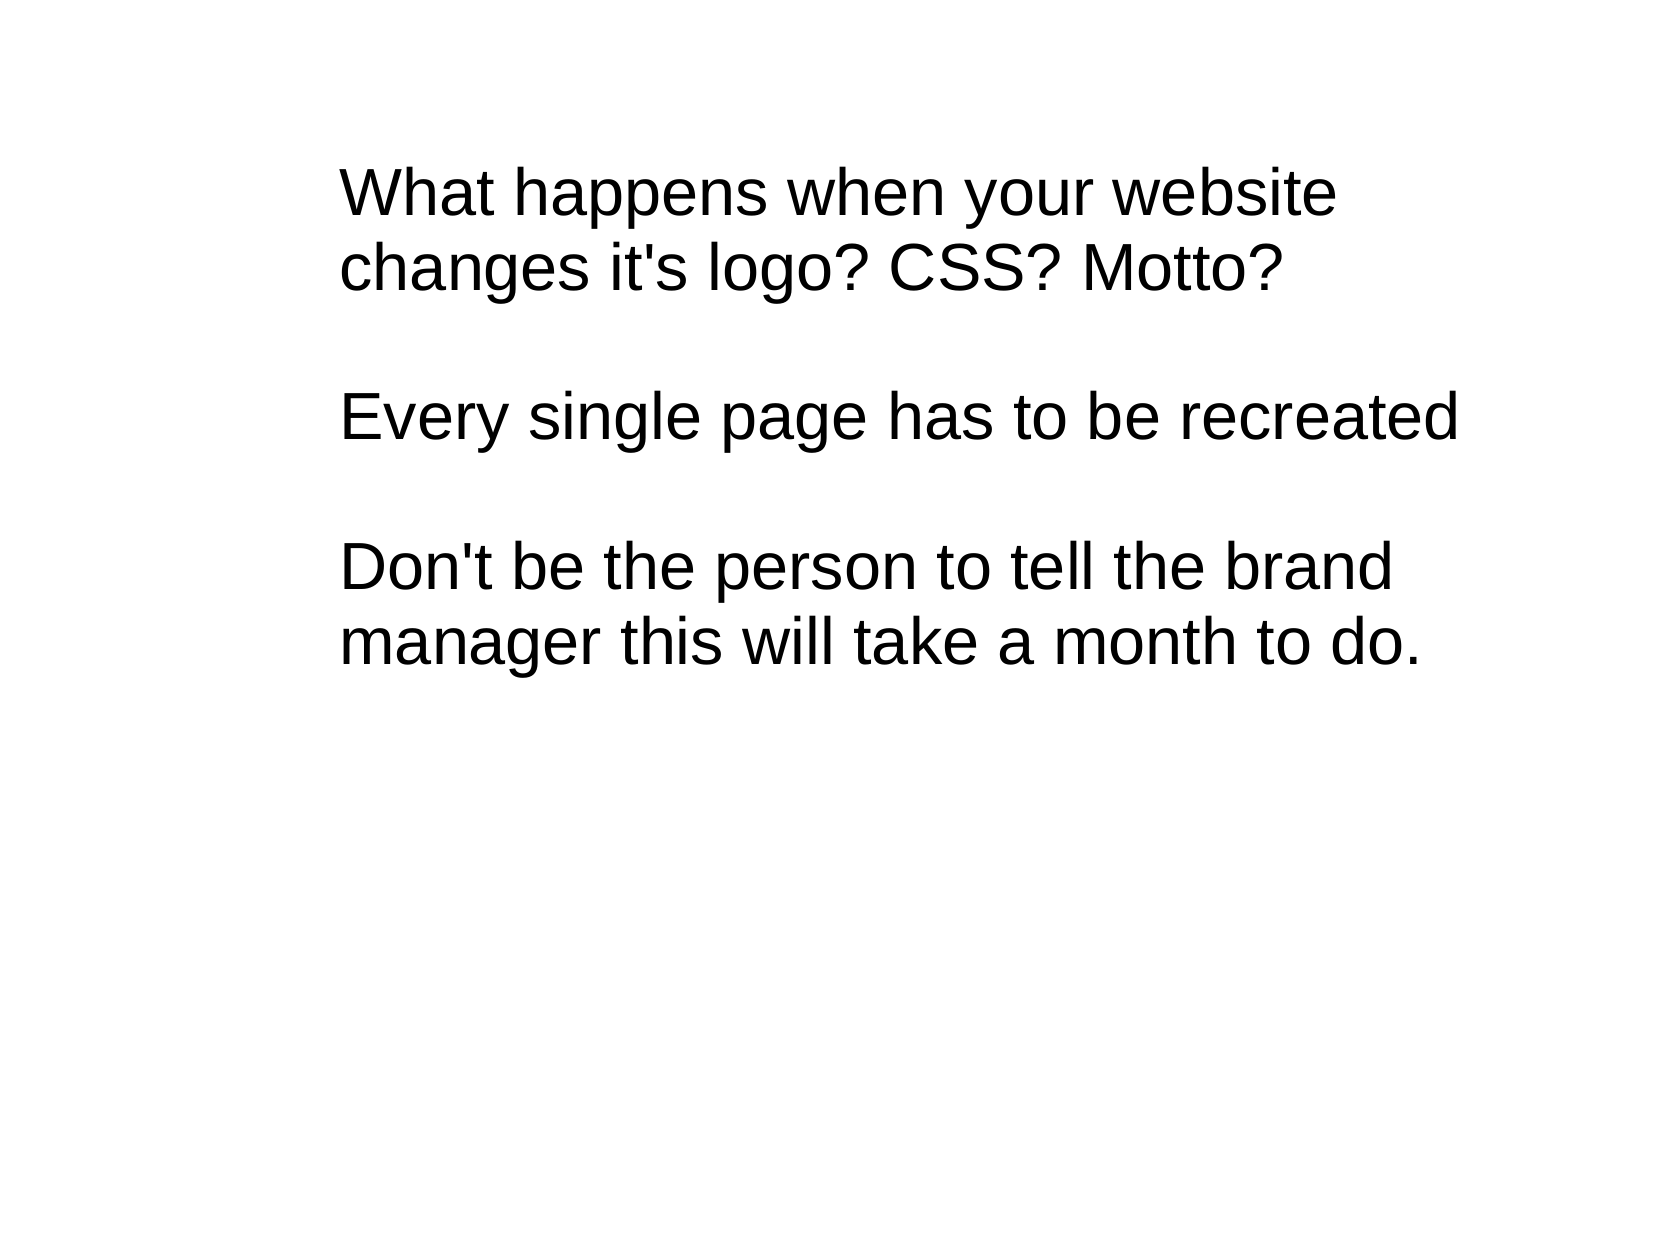

What happens when your website
changes it's logo? CSS? Motto?
Every single page has to be recreated
Don't be the person to tell the brand
manager this will take a month to do.